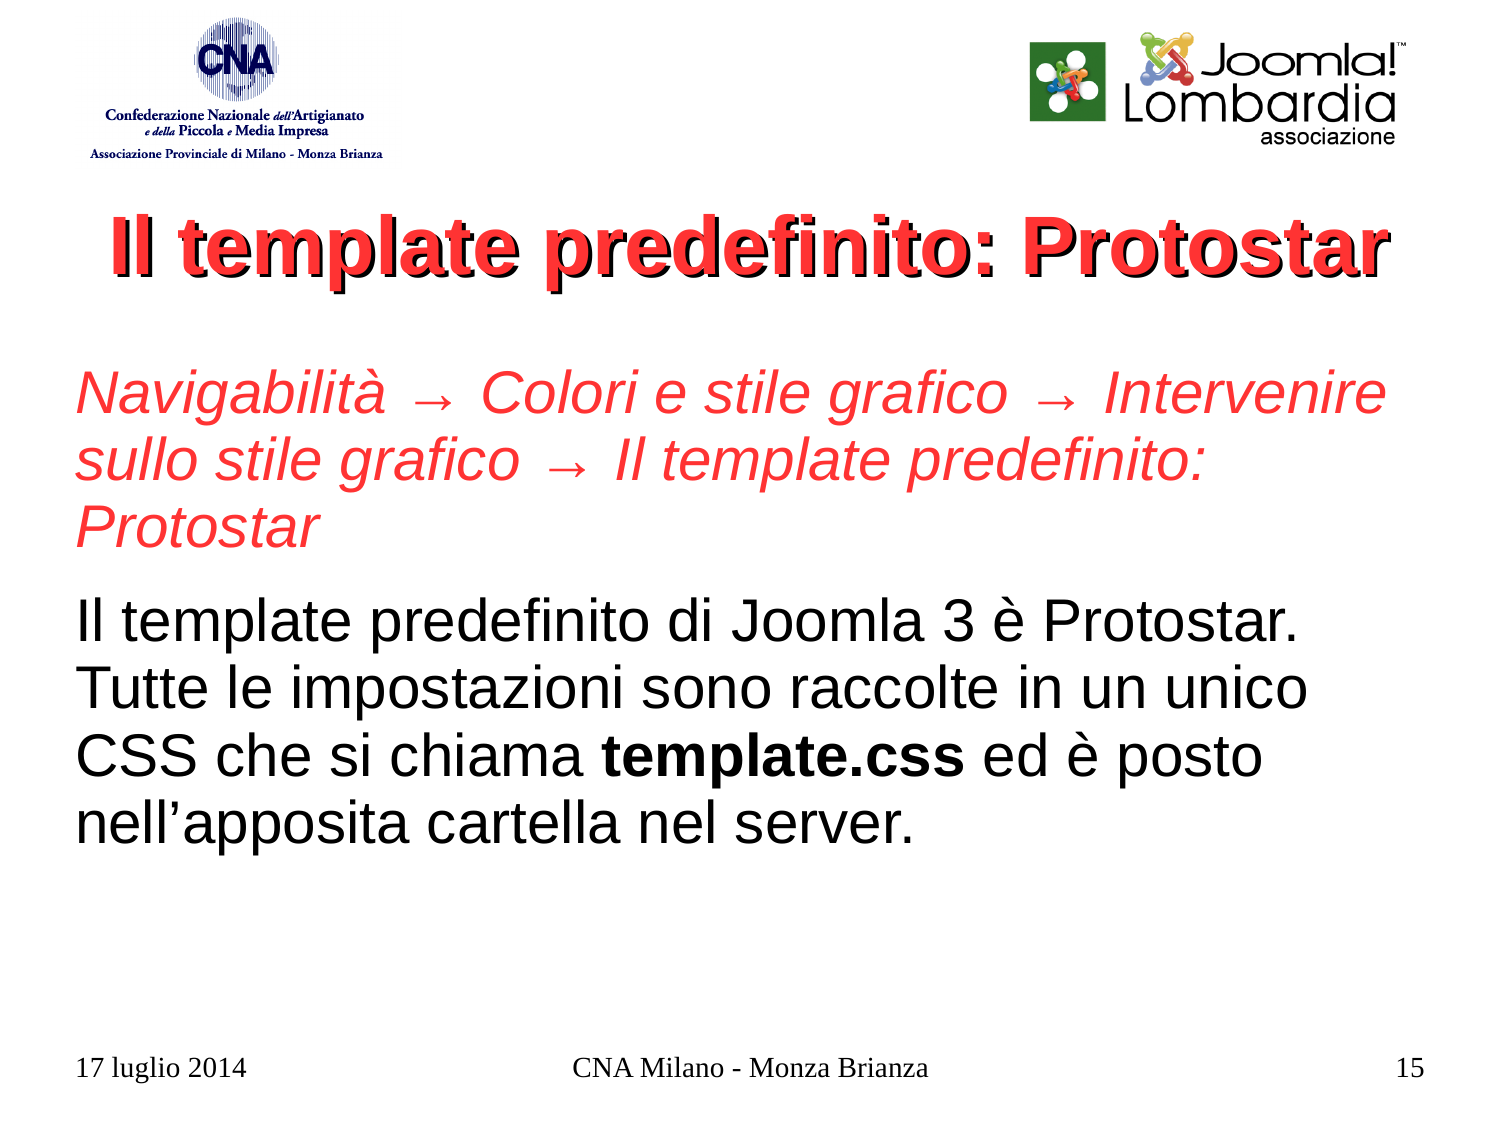

# Il template predefinito: Protostar
Navigabilità → Colori e stile grafico → Intervenire sullo stile grafico → Il template predefinito: Protostar
Il template predefinito di Joomla 3 è Protostar. Tutte le impostazioni sono raccolte in un unico CSS che si chiama template.css ed è posto nell’apposita cartella nel server.
17 luglio 2014
CNA Milano - Monza Brianza
15